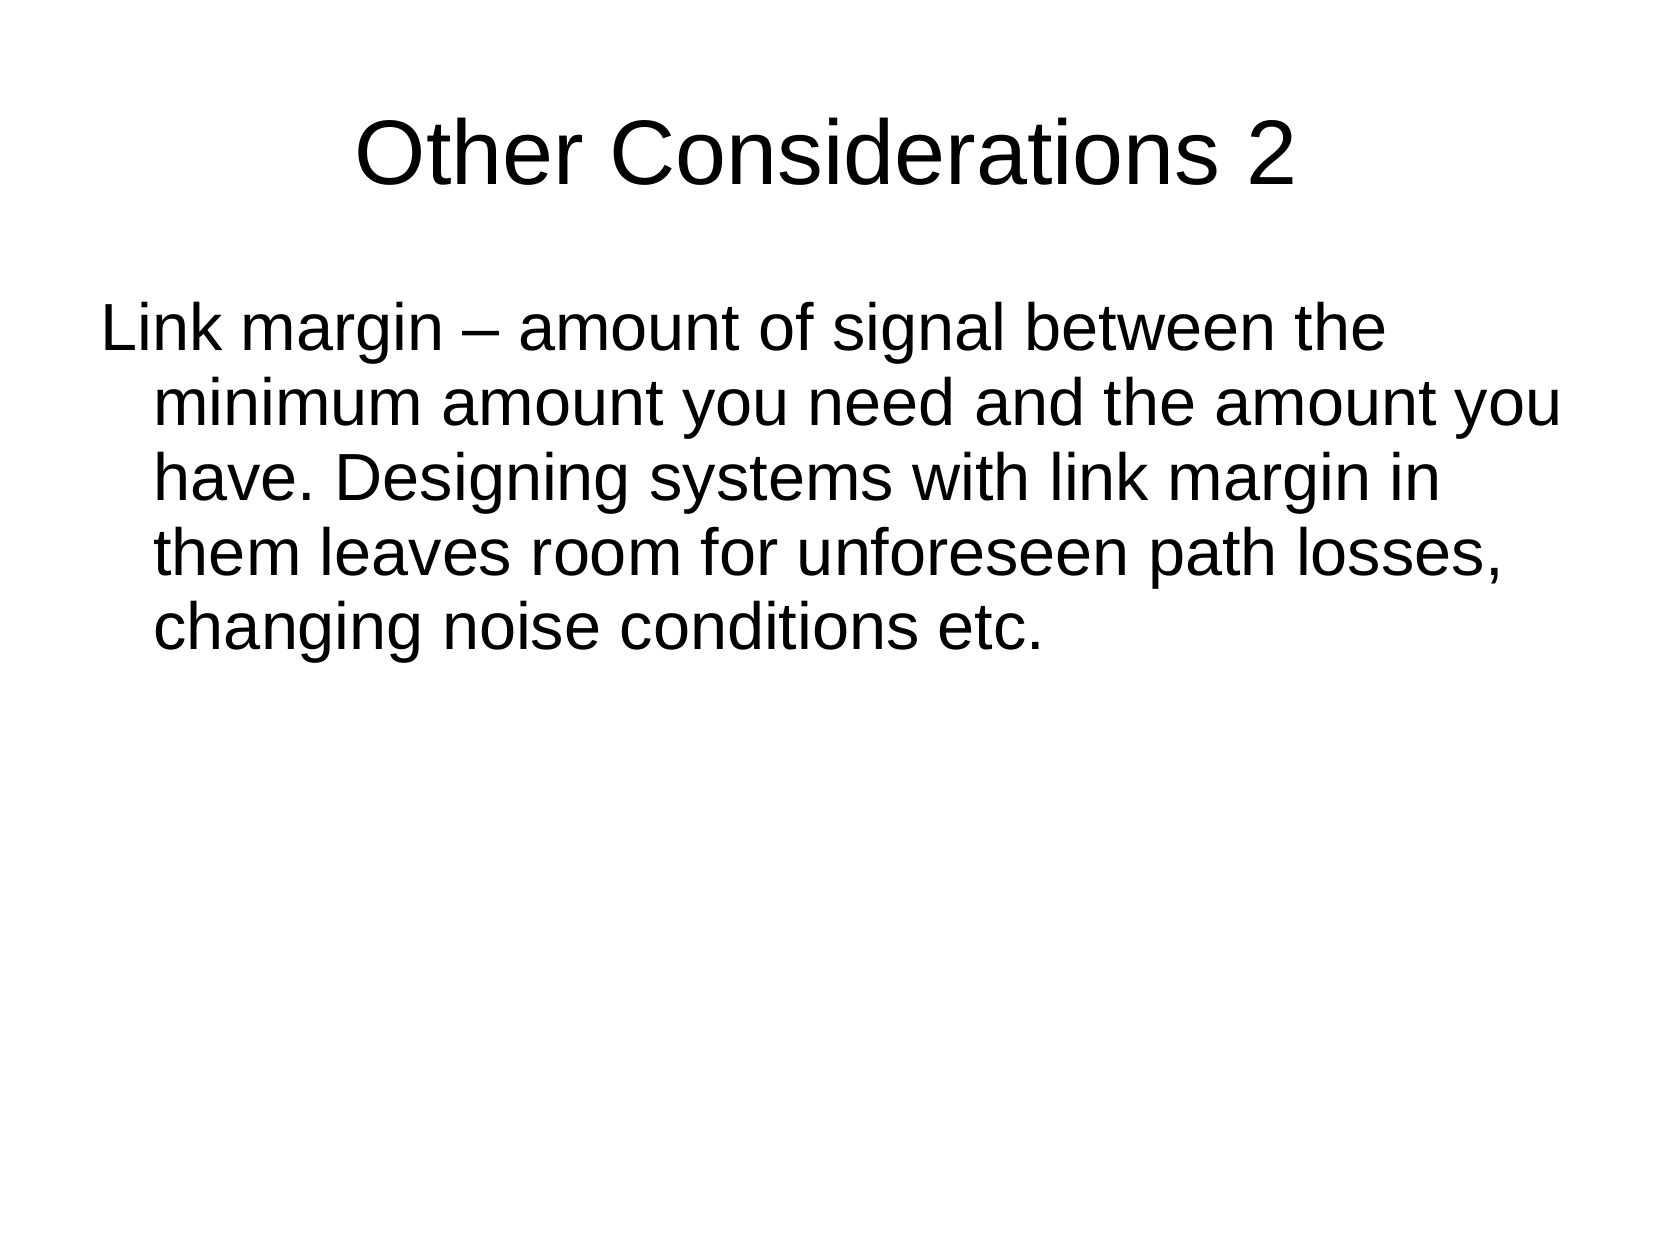

# Other Considerations 2
Link margin – amount of signal between the minimum amount you need and the amount you have. Designing systems with link margin in them leaves room for unforeseen path losses, changing noise conditions etc.